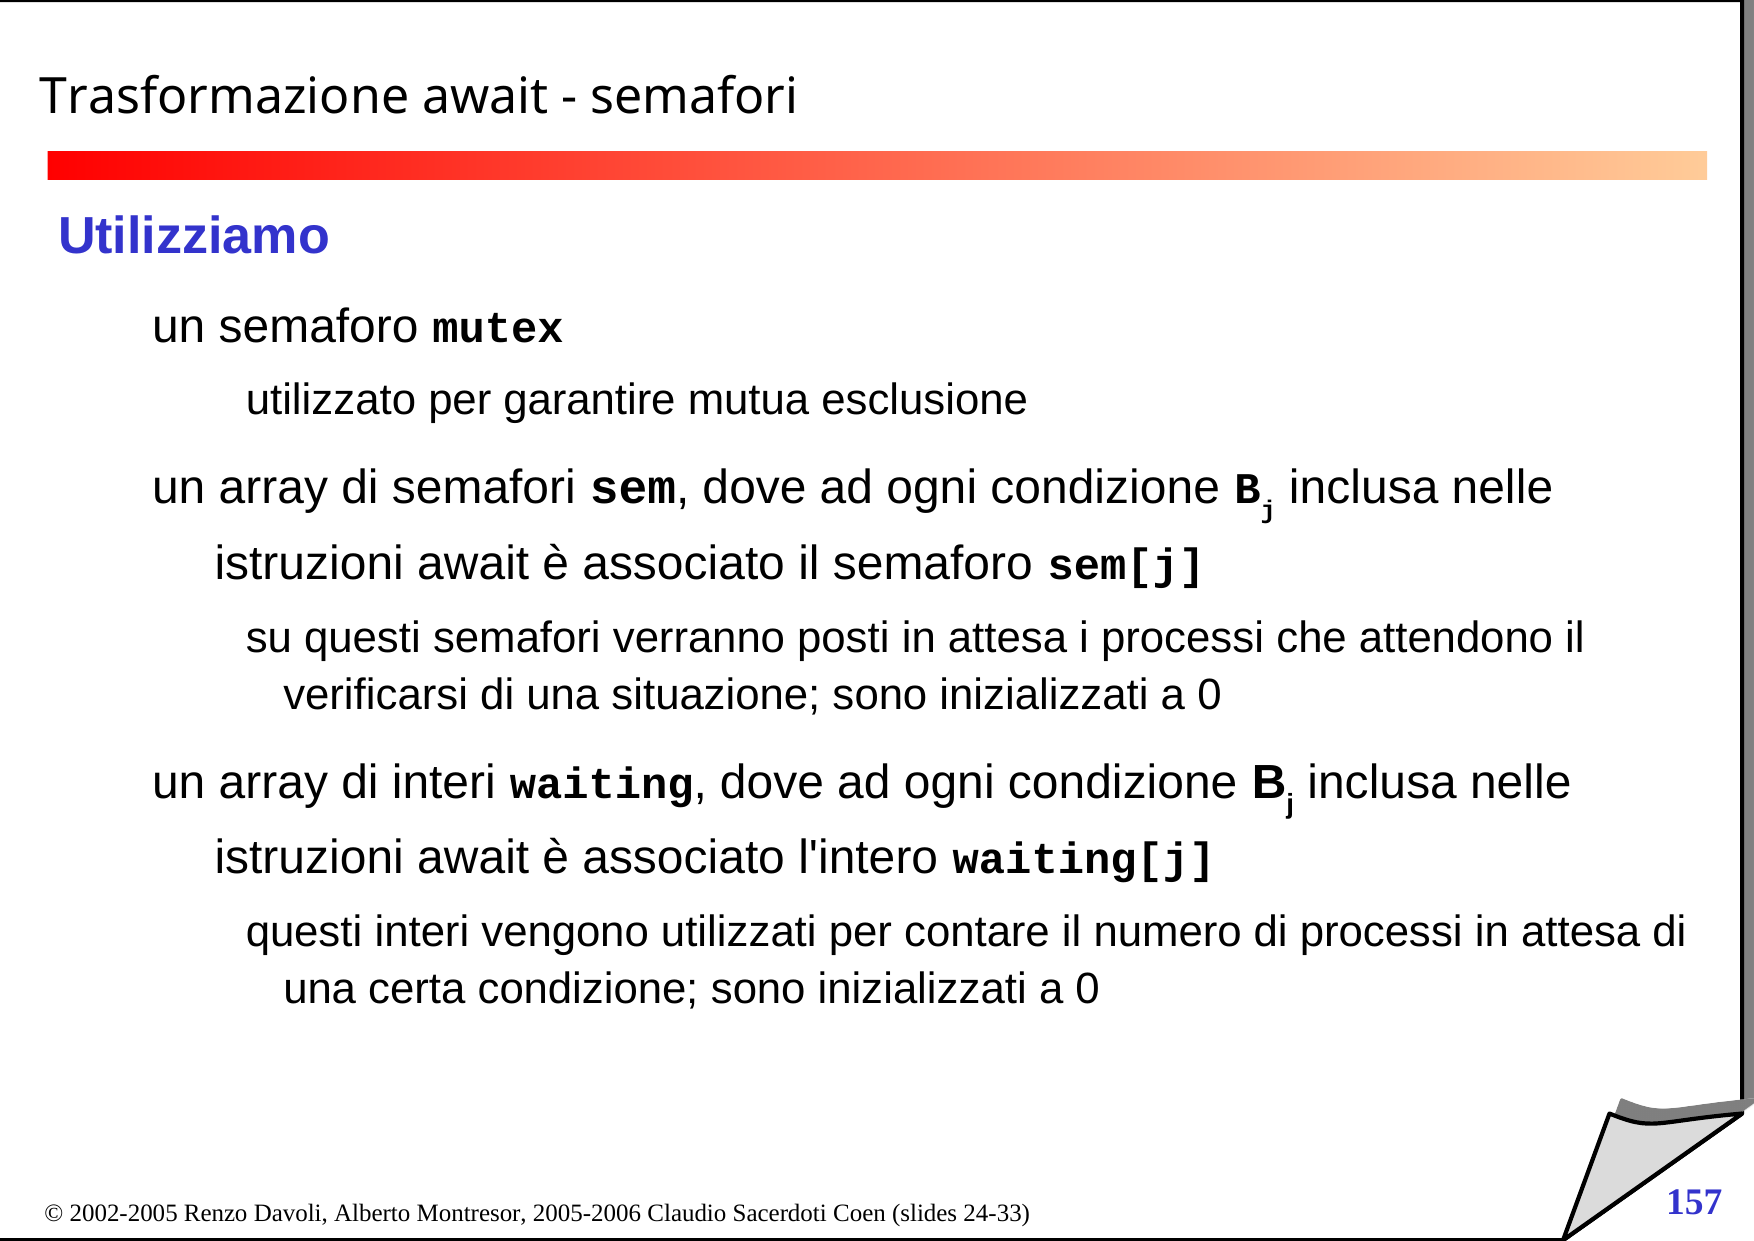

# Trasformazione await - semafori
Utilizziamo
un semaforo mutex
utilizzato per garantire mutua esclusione
un array di semafori sem, dove ad ogni condizione Bj inclusa nelle istruzioni await è associato il semaforo sem[j]
su questi semafori verranno posti in attesa i processi che attendono il verificarsi di una situazione; sono inizializzati a 0
un array di interi waiting, dove ad ogni condizione Bj inclusa nelle istruzioni await è associato l'intero waiting[j]
questi interi vengono utilizzati per contare il numero di processi in attesa di una certa condizione; sono inizializzati a 0